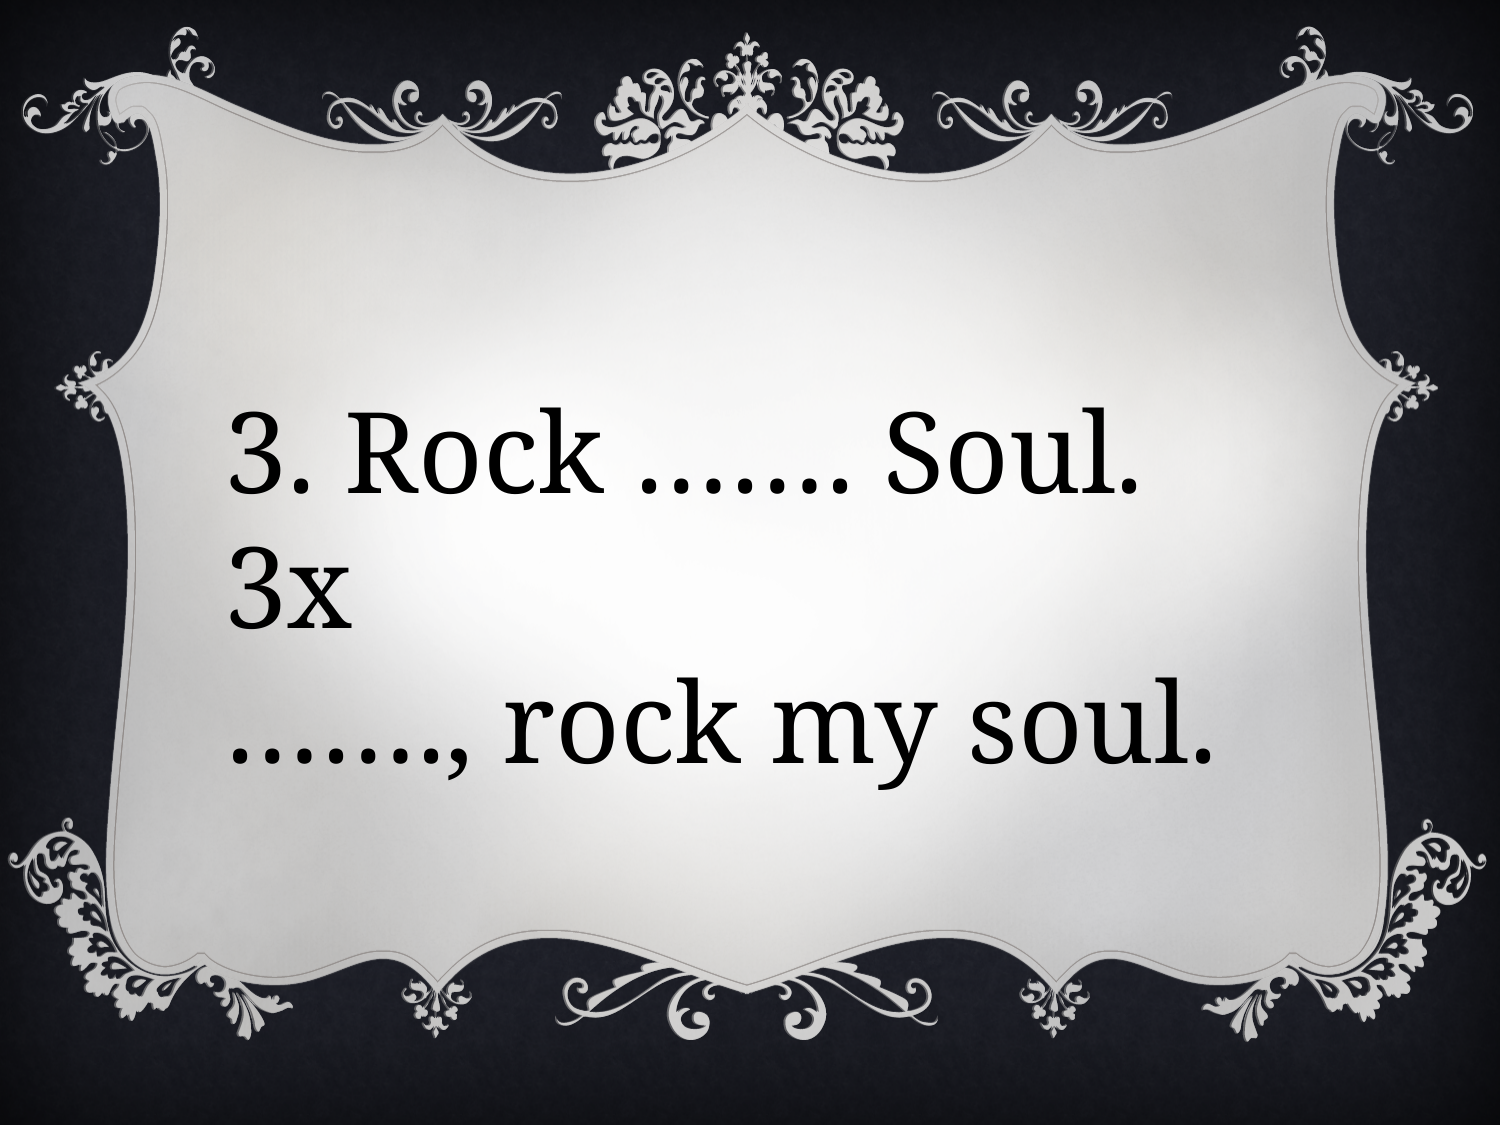

3. Rock ……. Soul. 3x
……., rock my soul.